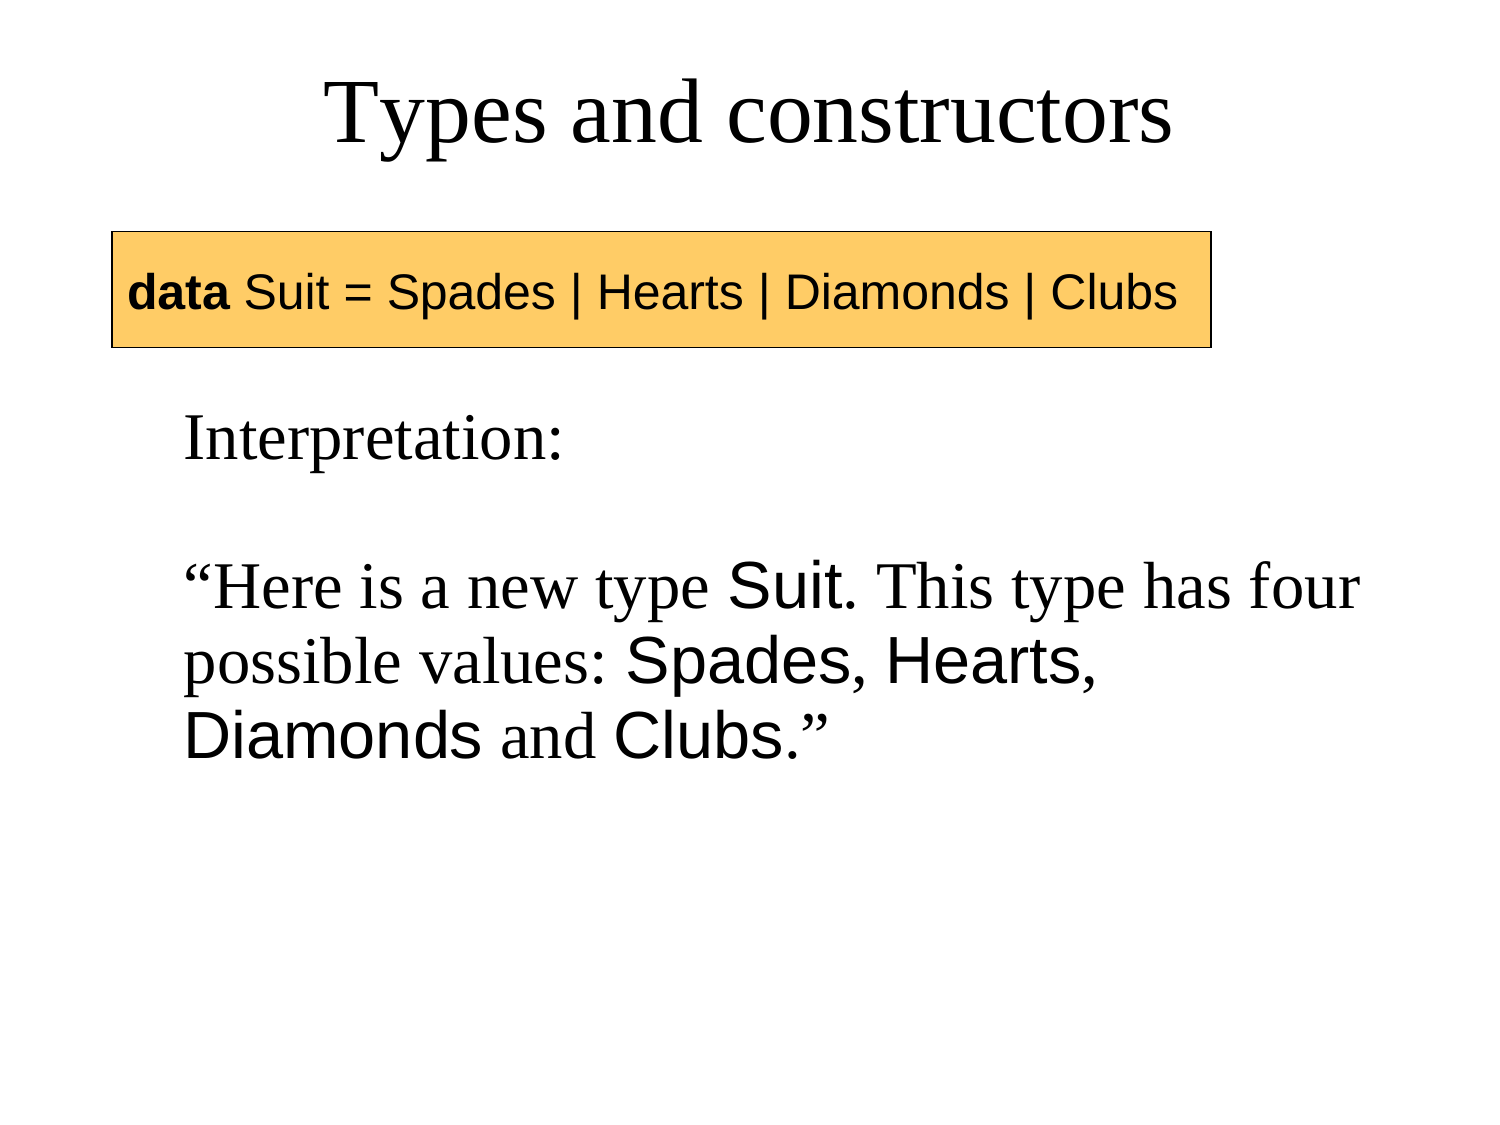

# Types and constructors
data Suit = Spades | Hearts | Diamonds | Clubs
Interpretation:
“Here is a new type Suit. This type has four possible values: Spades, Hearts, Diamonds and Clubs.”